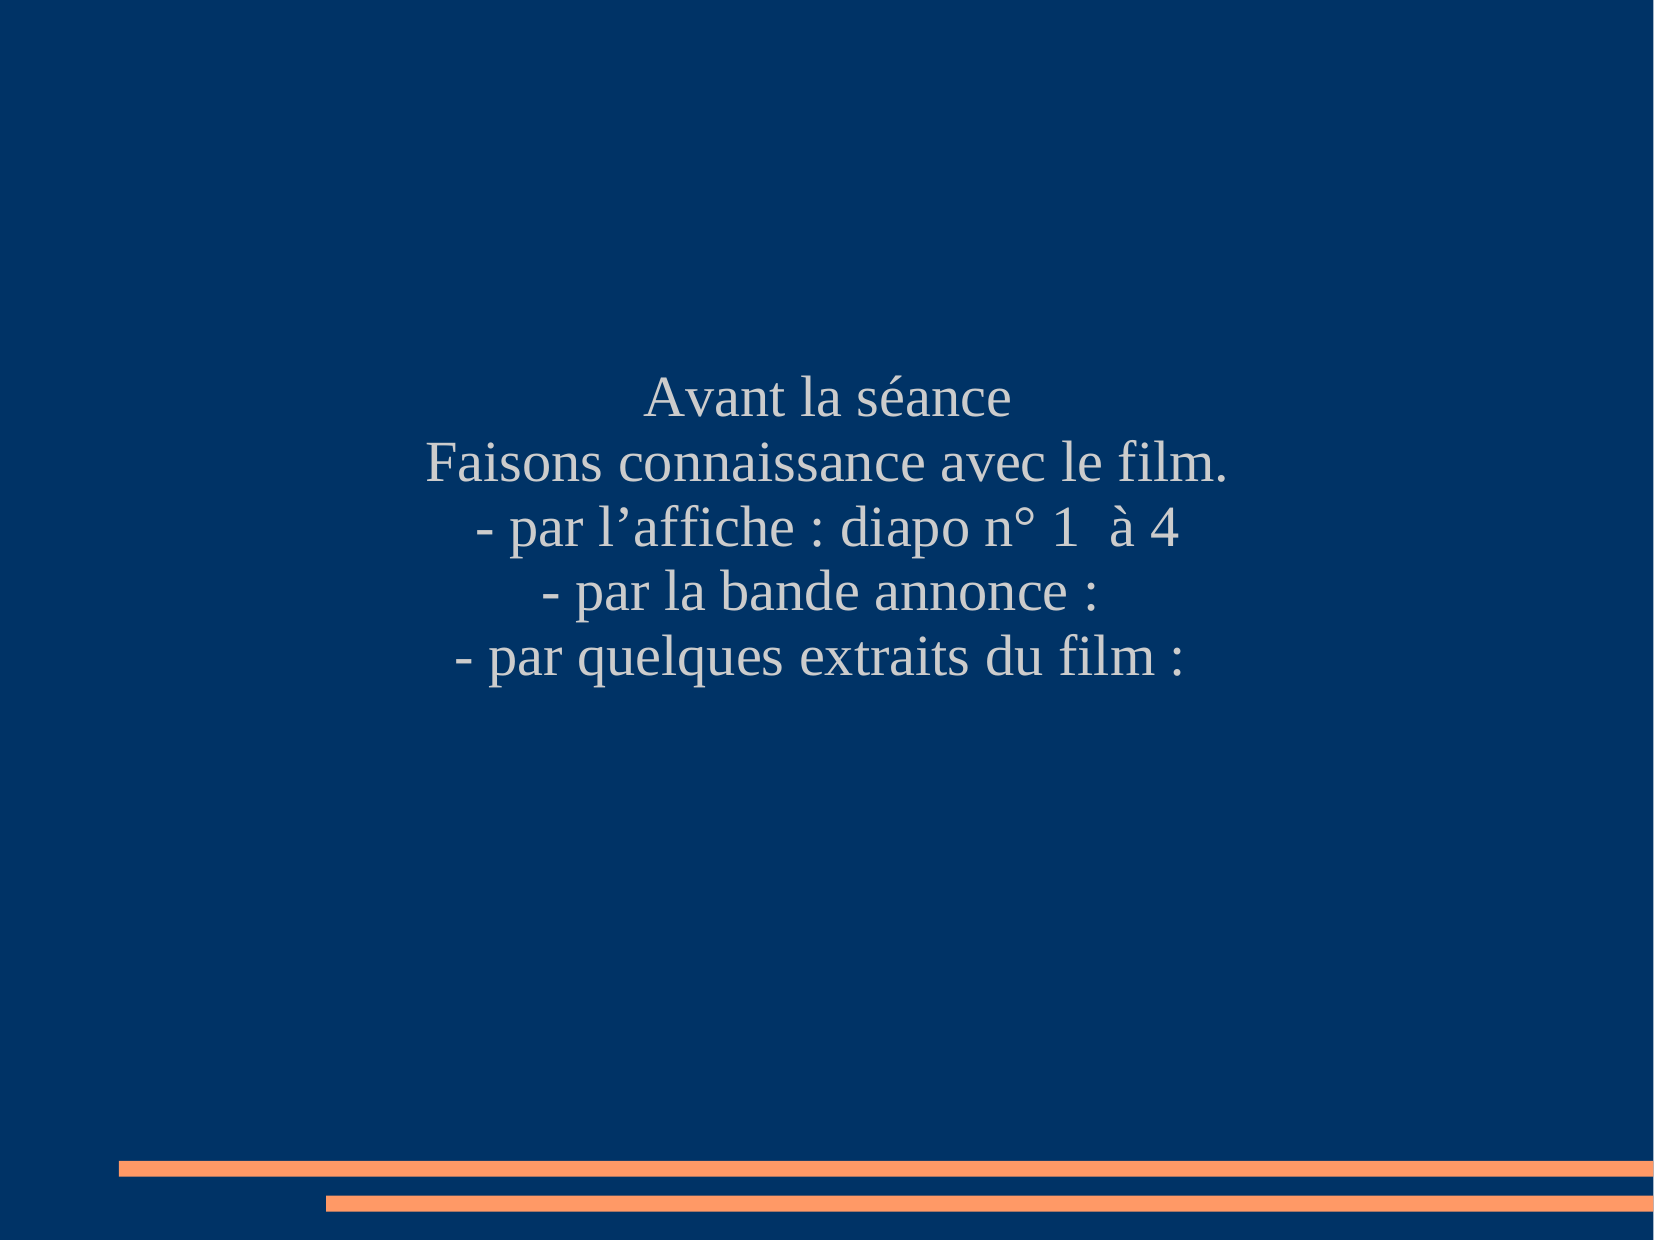

# Avant la séance
Faisons connaissance avec le film.
- par l’affiche : diapo n° 1 à 4
- par la bande annonce :
- par quelques extraits du film :